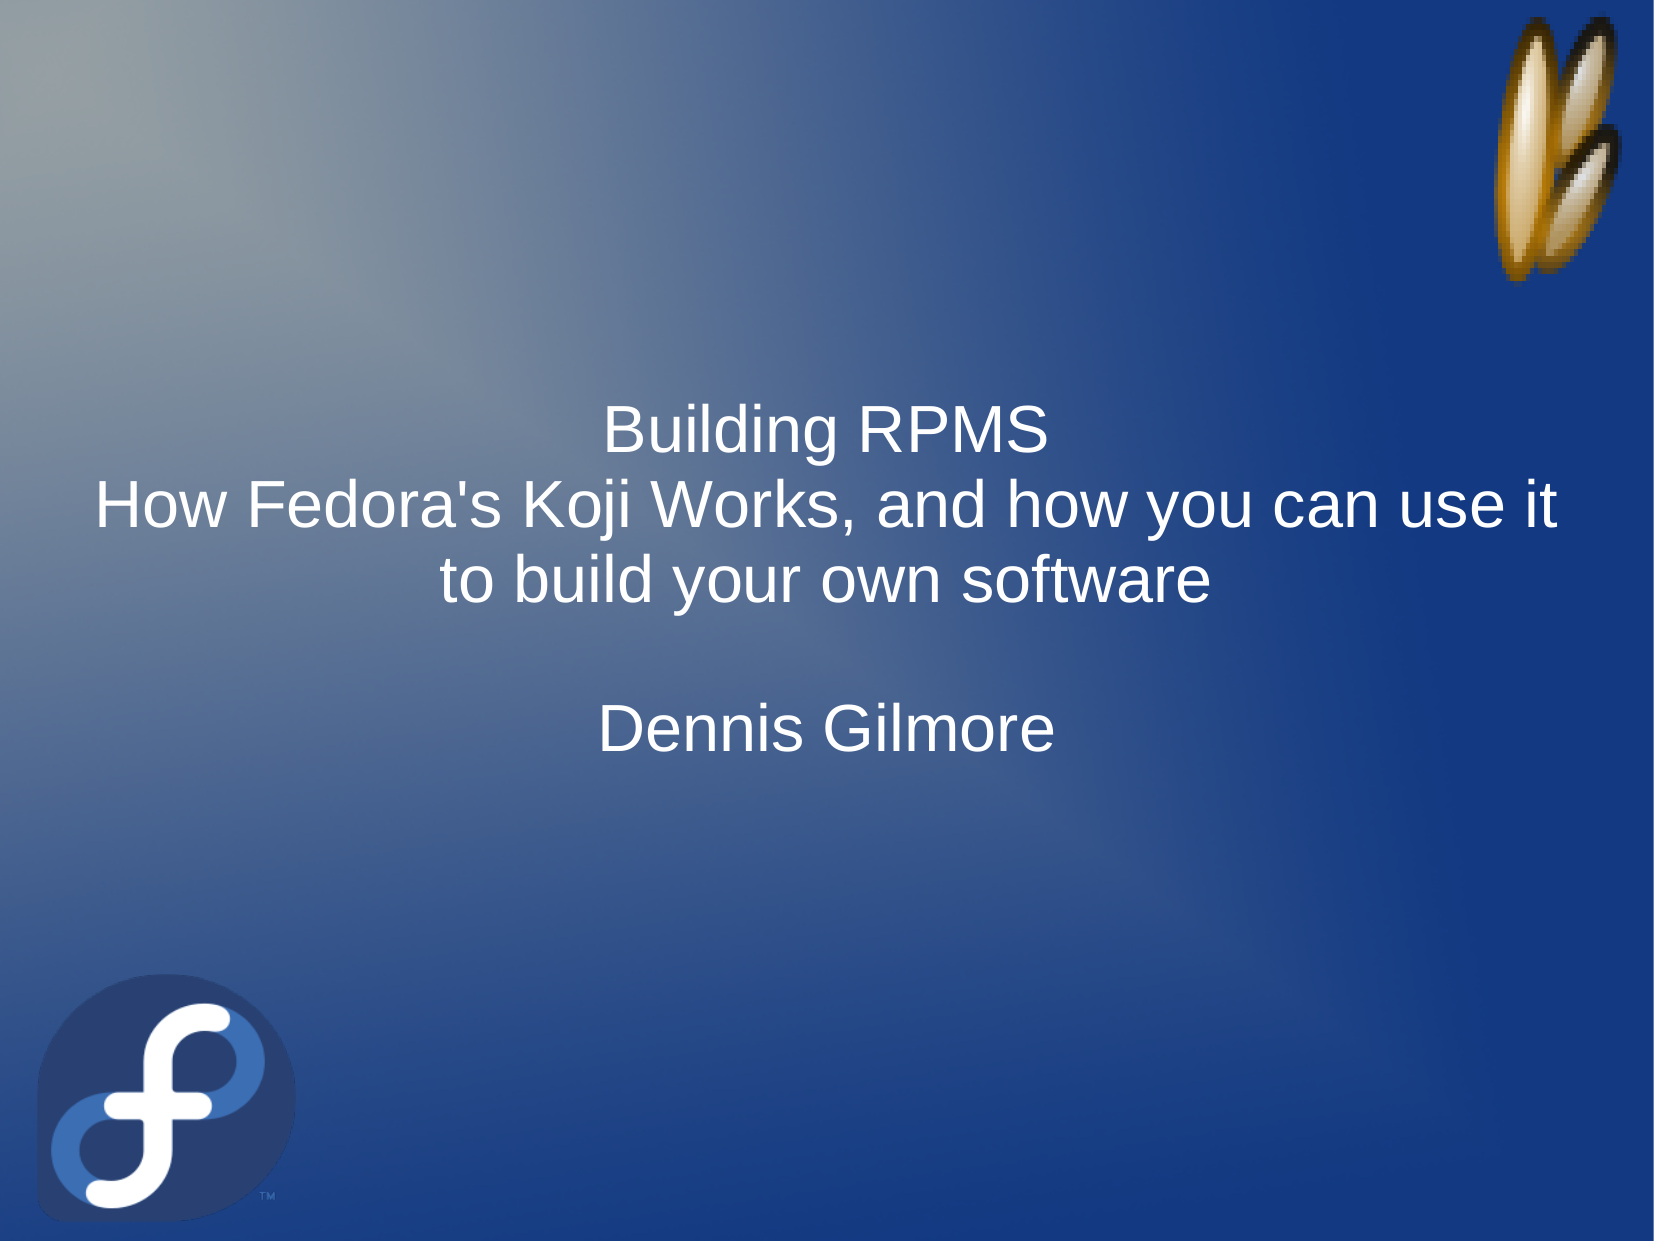

# Building RPMS
How Fedora's Koji Works, and how you can use it to build your own software
Dennis Gilmore